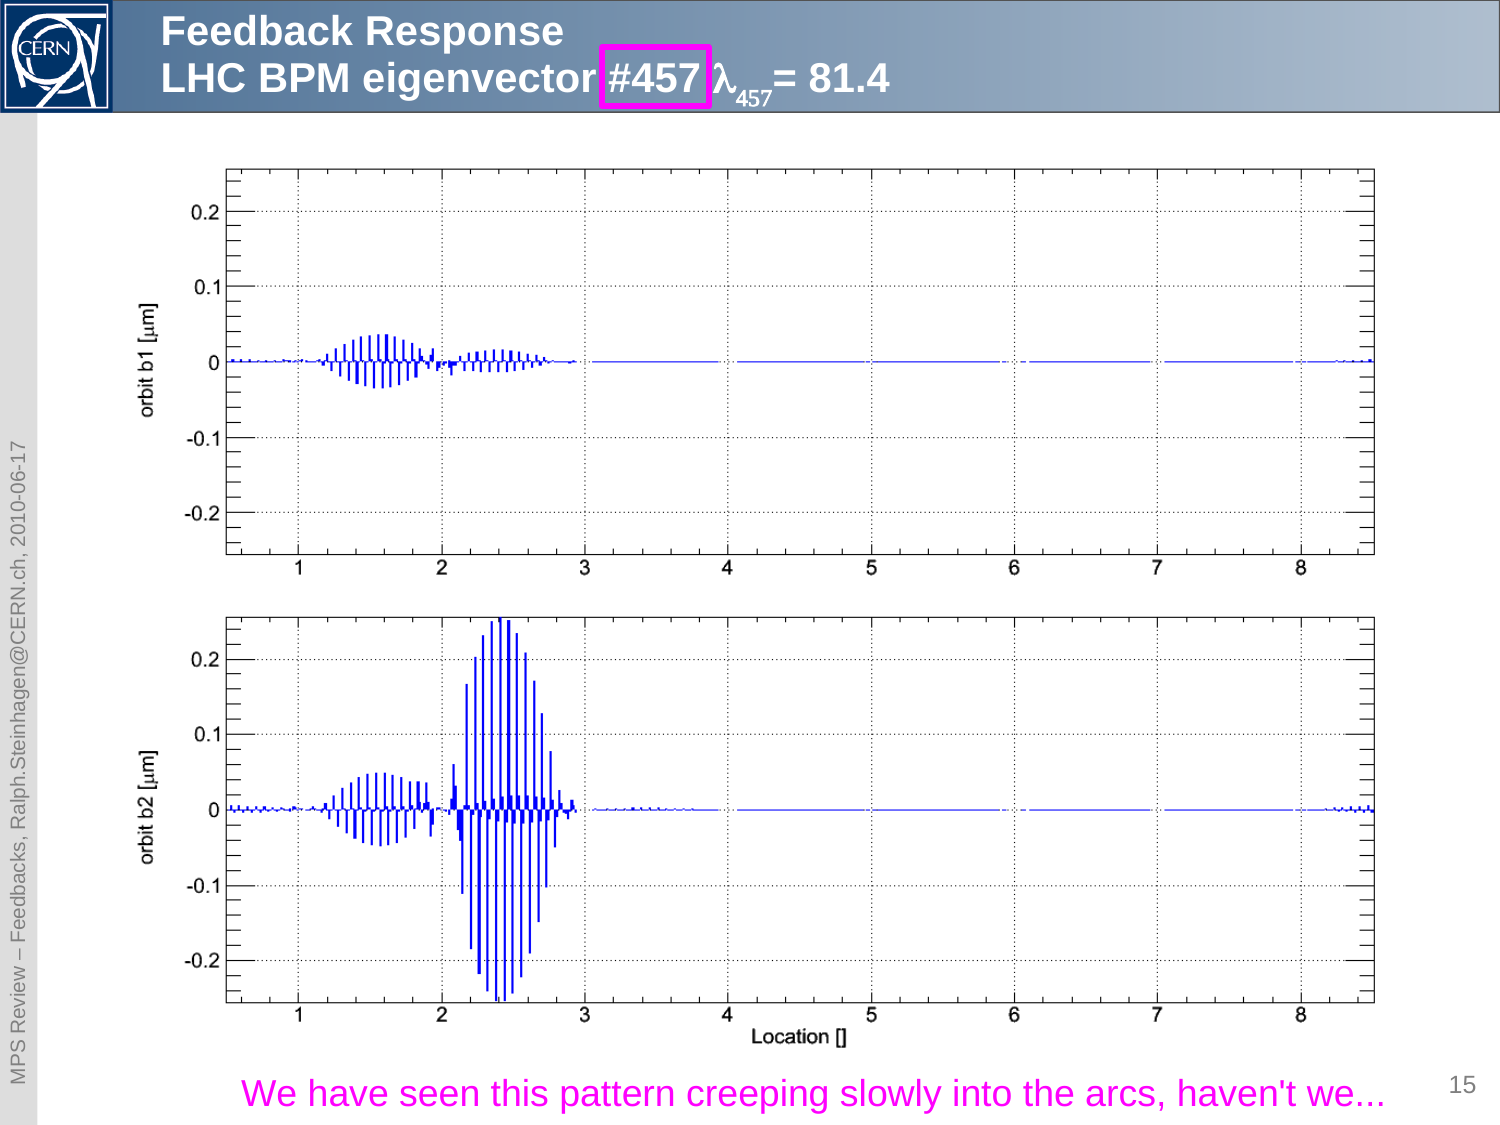

# Feedback Response LHC BPM eigenvector #457 l457= 81.4
We have seen this pattern creeping slowly into the arcs, haven't we...